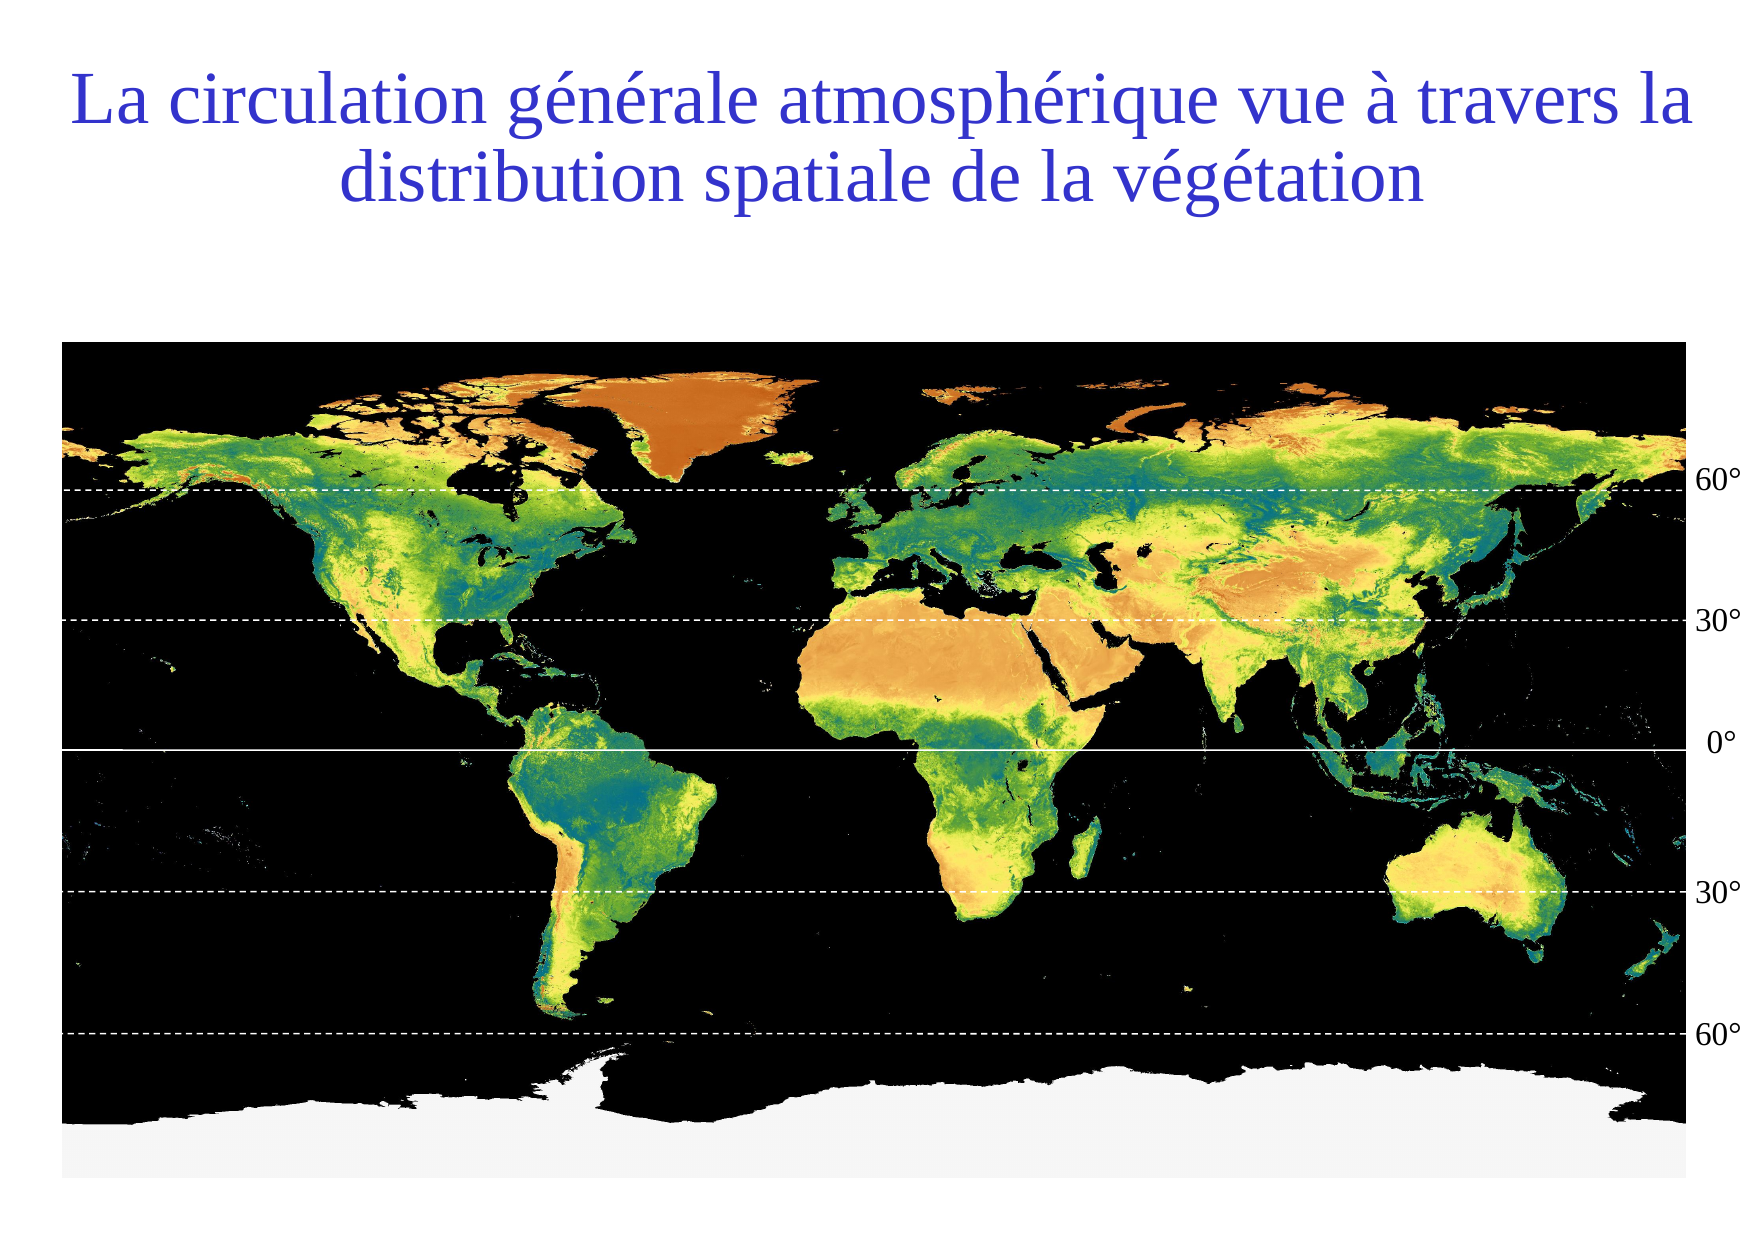

La circulation générale atmosphérique vue à travers la distribution spatiale de la végétation
60°
30°
0°
30°
60°